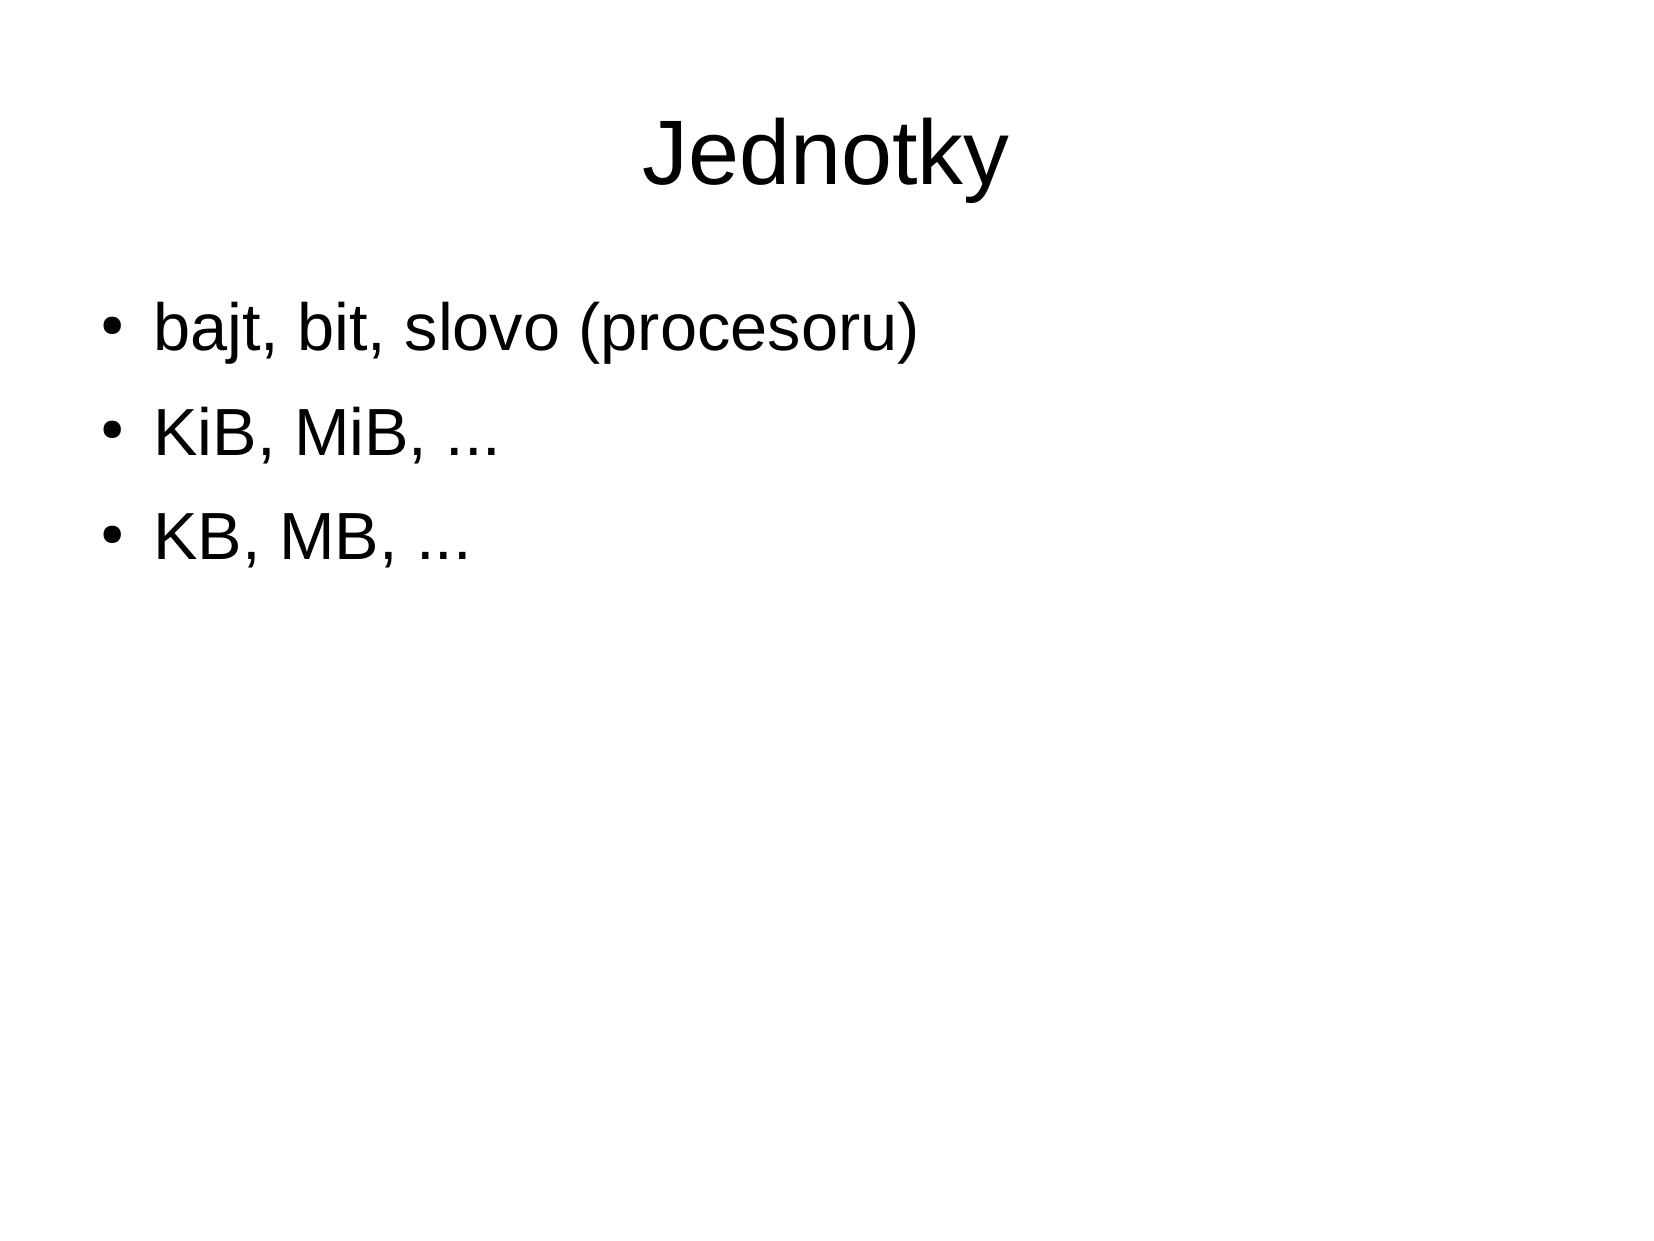

# Jednotky
bajt, bit, slovo (procesoru)
KiB, MiB, ...
KB, MB, ...